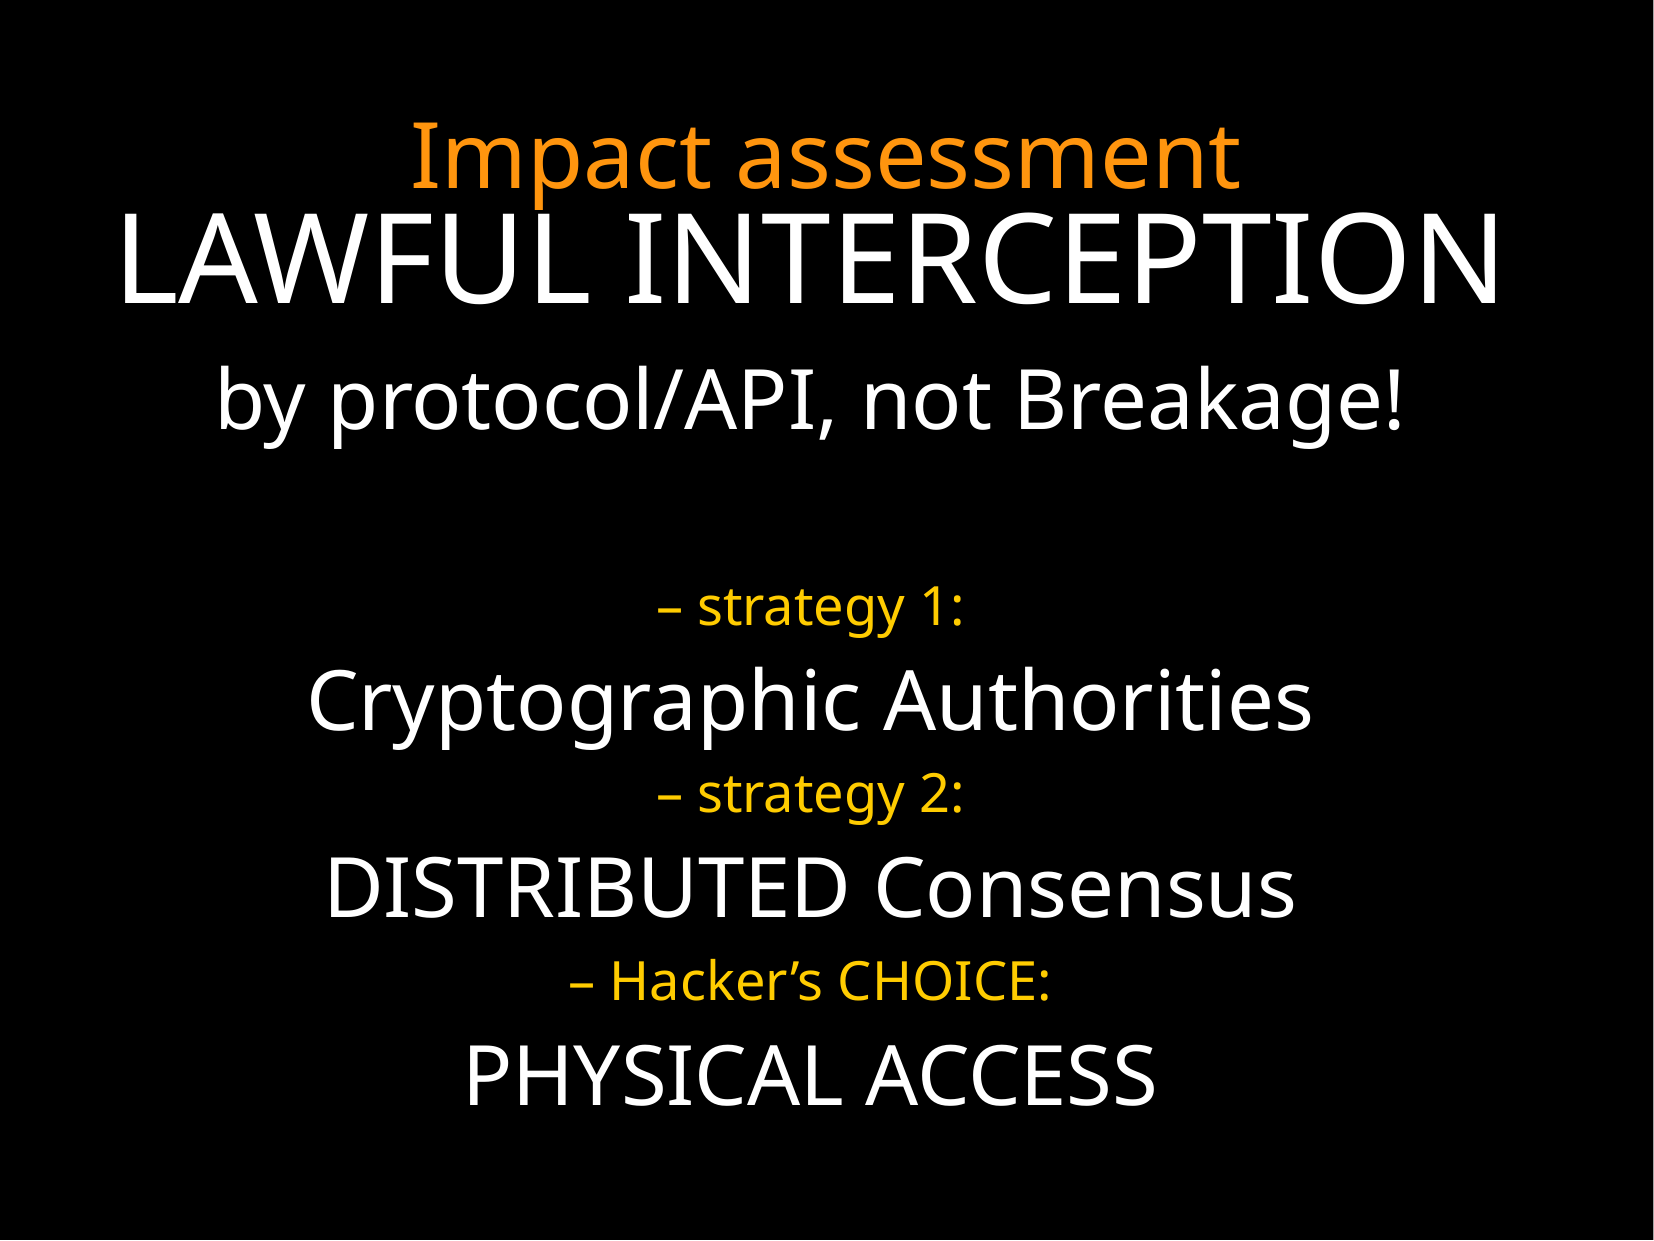

# Impact assessment
LAWFUL INTERCEPTION
by protocol/API, not Breakage!
– strategy 1:
Cryptographic Authorities
– strategy 2:
DISTRIBUTED Consensus
– Hacker’s CHOICE:
PHYSICAL ACCESS